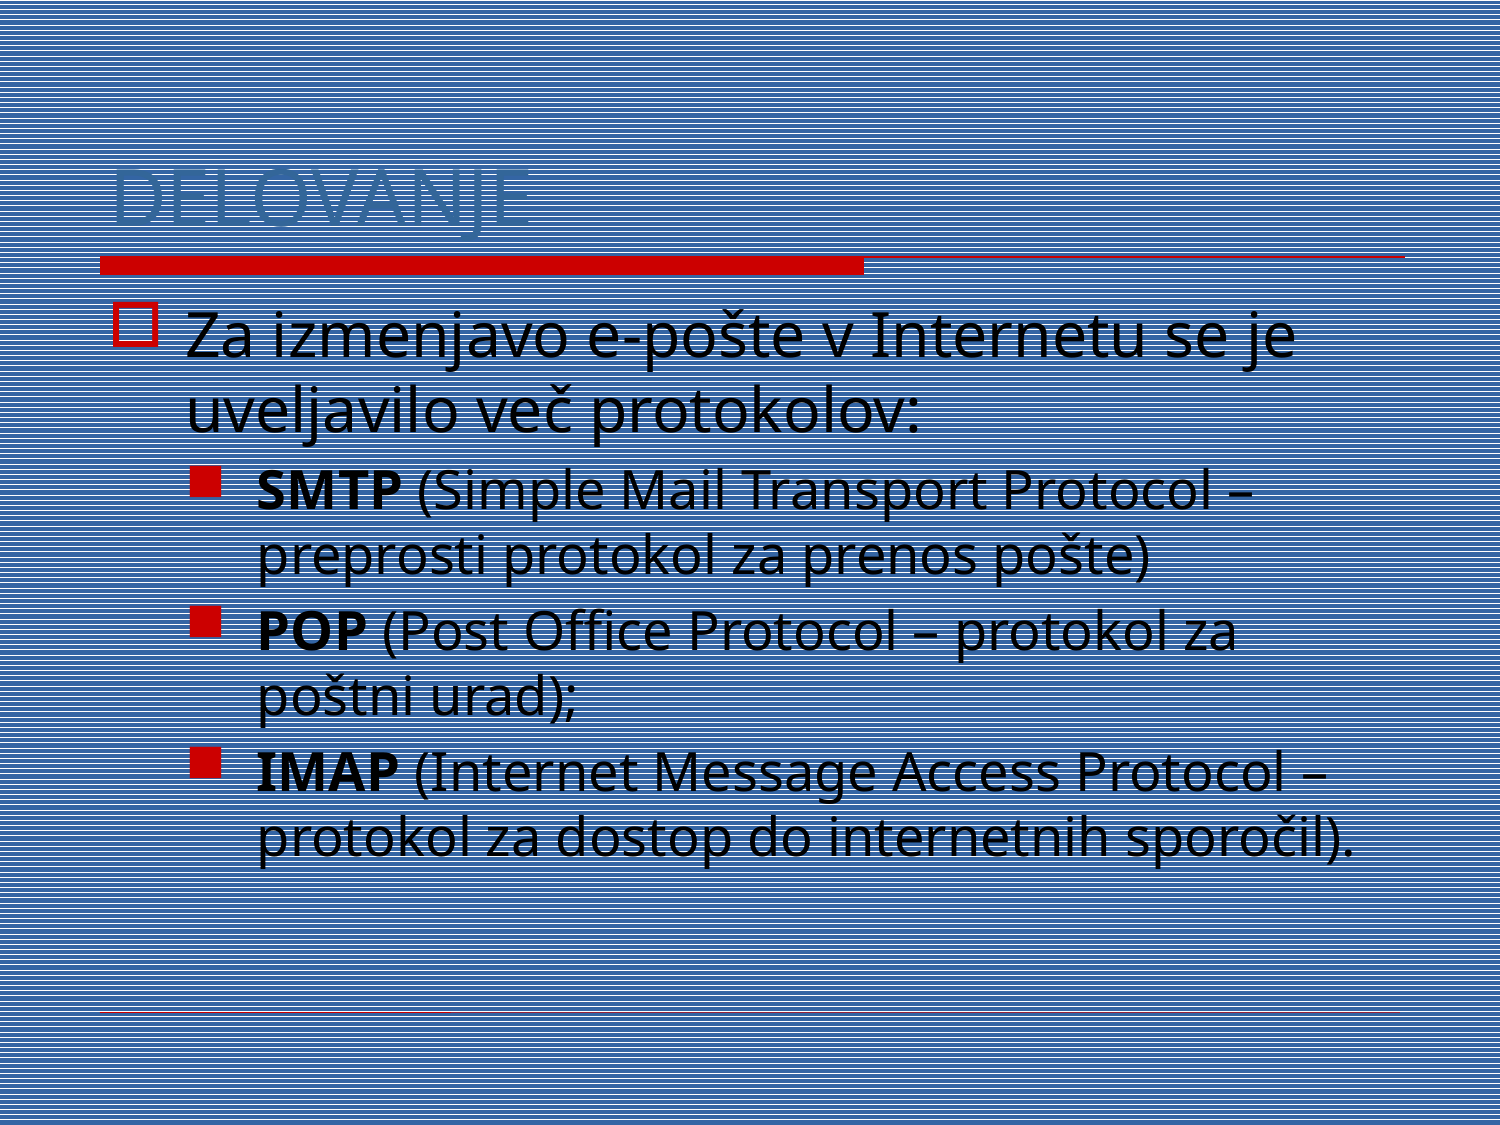

# DELOVANJE
Za izmenjavo e-pošte v Internetu se je uveljavilo več protokolov:
SMTP (Simple Mail Transport Protocol – preprosti protokol za prenos pošte)
POP (Post Office Protocol – protokol za poštni urad);
IMAP (Internet Message Access Protocol – protokol za dostop do internetnih sporočil).